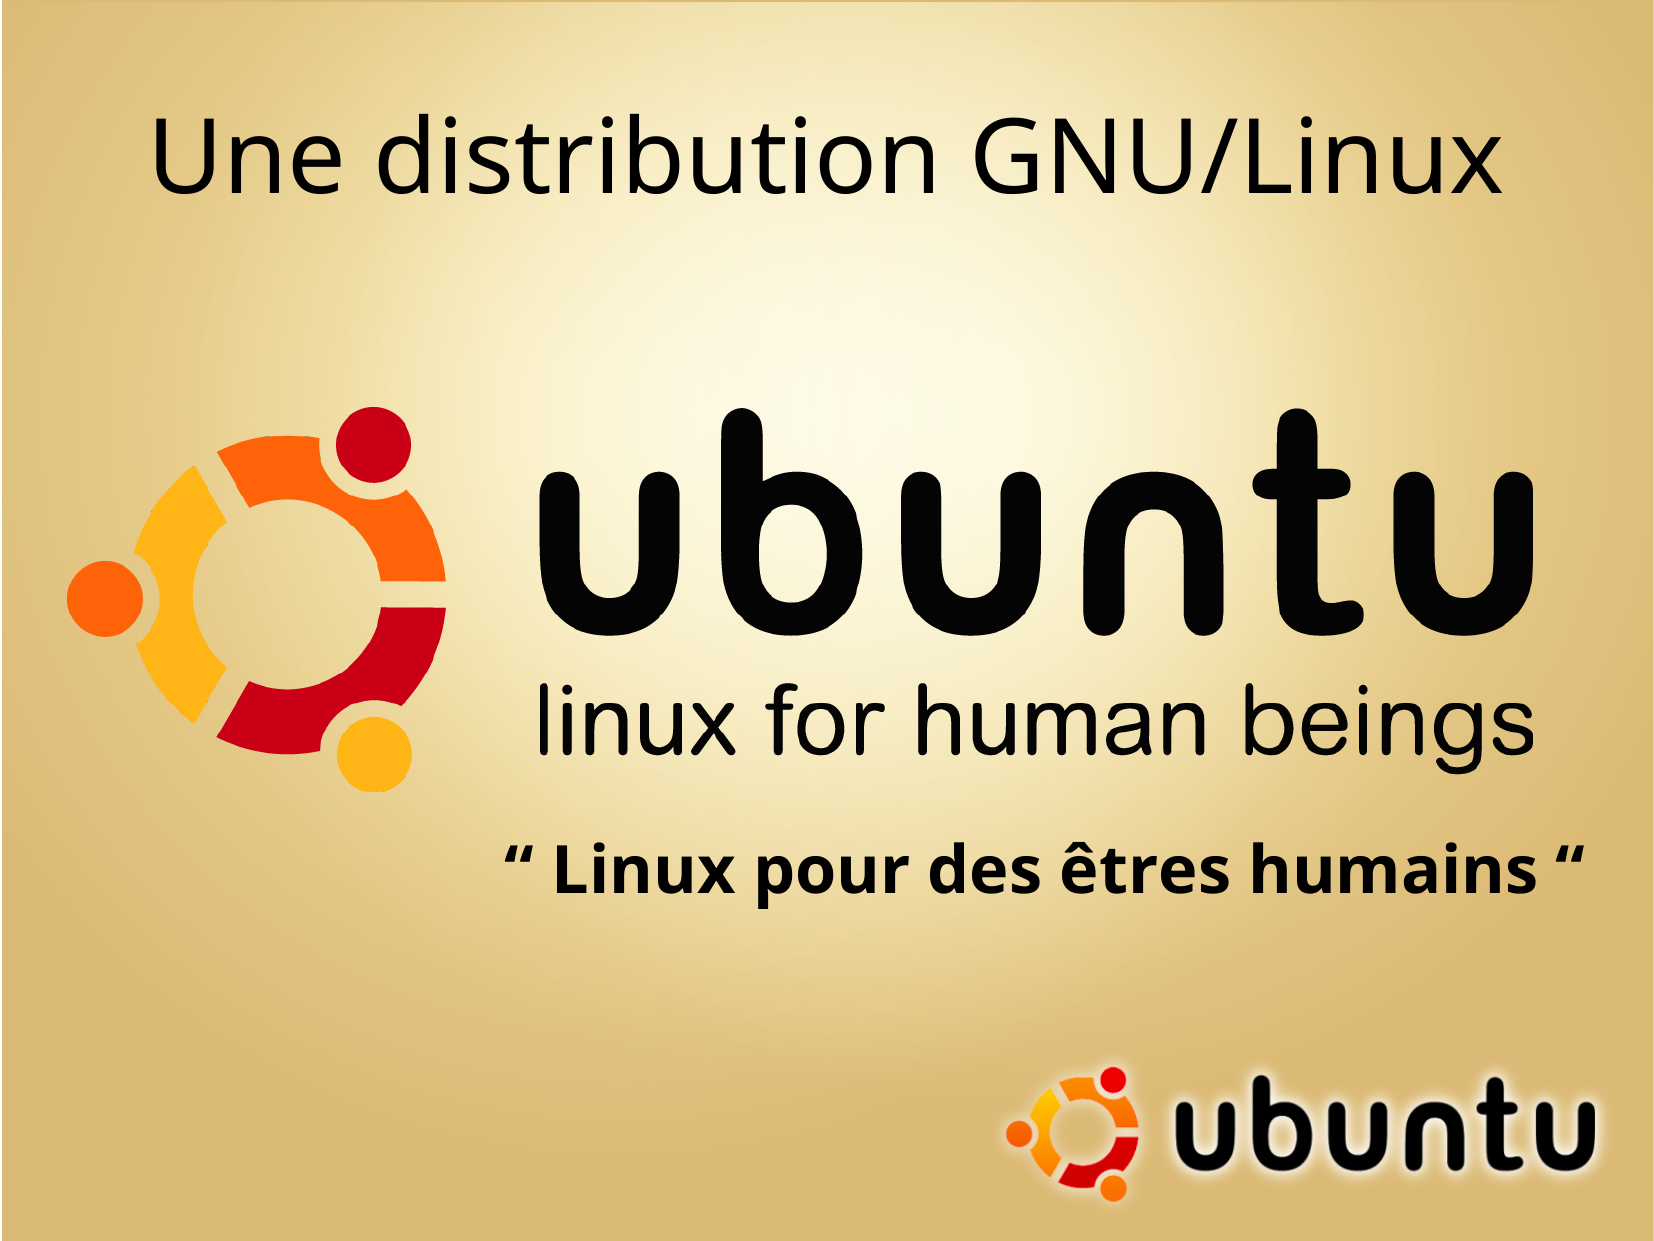

# Une distribution GNU/Linux
“ Linux pour des êtres humains “